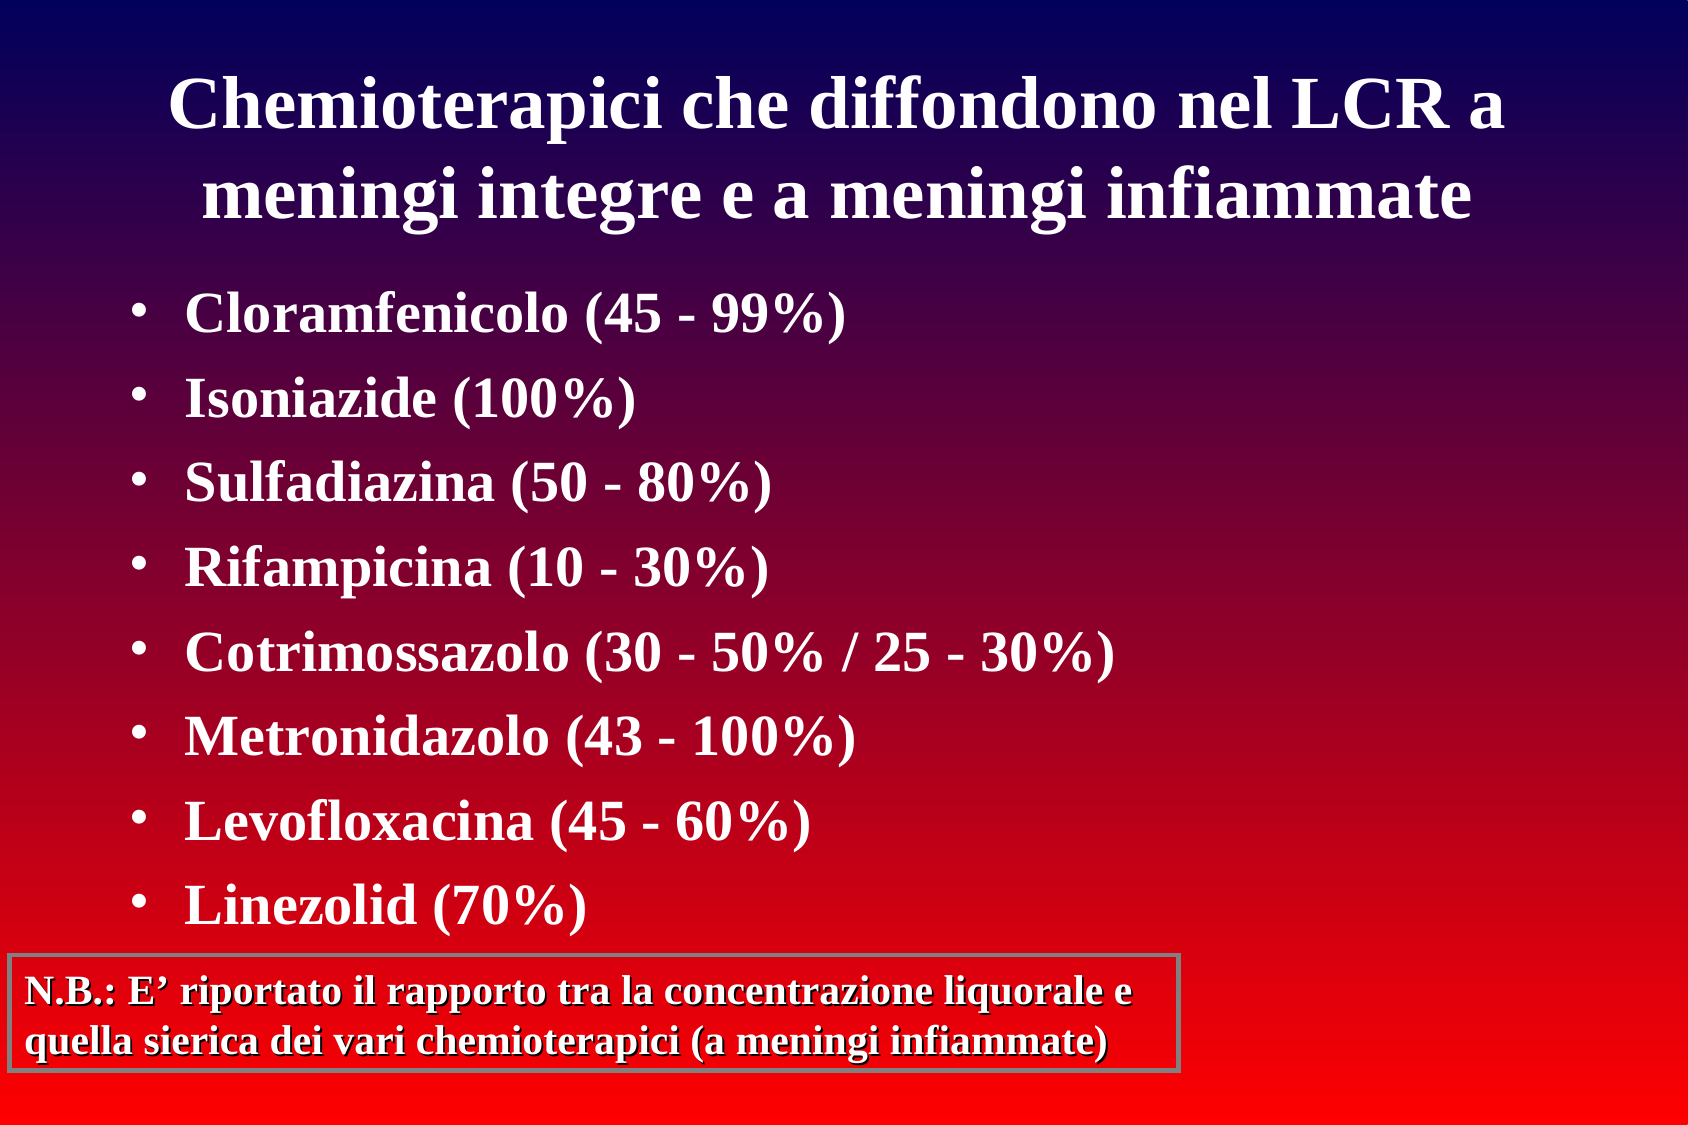

Chemioterapici che diffondono nel LCR a meningi integre e a meningi infiammate
Cloramfenicolo (45 - 99%)
Isoniazide (100%)
Sulfadiazina (50 - 80%)
Rifampicina (10 - 30%)
Cotrimossazolo (30 - 50% / 25 - 30%)
Metronidazolo (43 - 100%)
Levofloxacina (45 - 60%)
Linezolid (70%)
N.B.: E’ riportato il rapporto tra la concentrazione liquorale e quella sierica dei vari chemioterapici (a meningi infiammate)